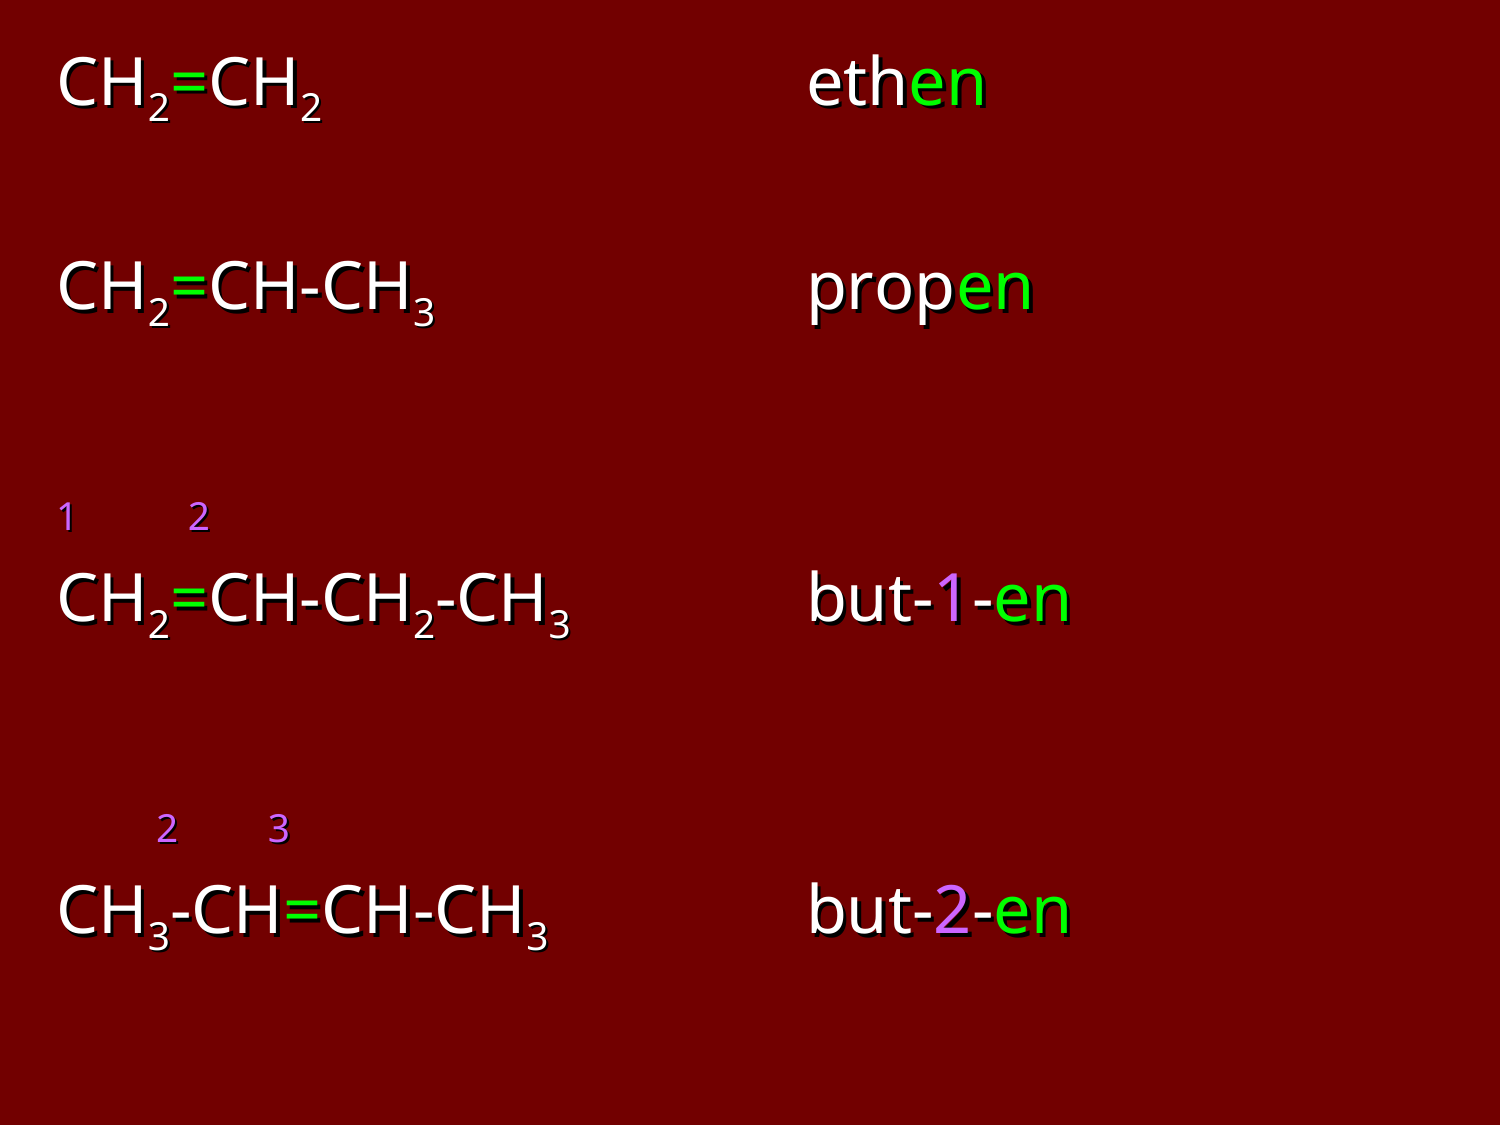

#
CH2=CH2				ethen
CH2=CH-CH3			propen
1 2
CH2=CH-CH2-CH3		but-1-en
 2 3
CH3-CH=CH-CH3		but-2-en
 3 2 1
CH3-CH2-CH=CH-CH3	pent-2-en